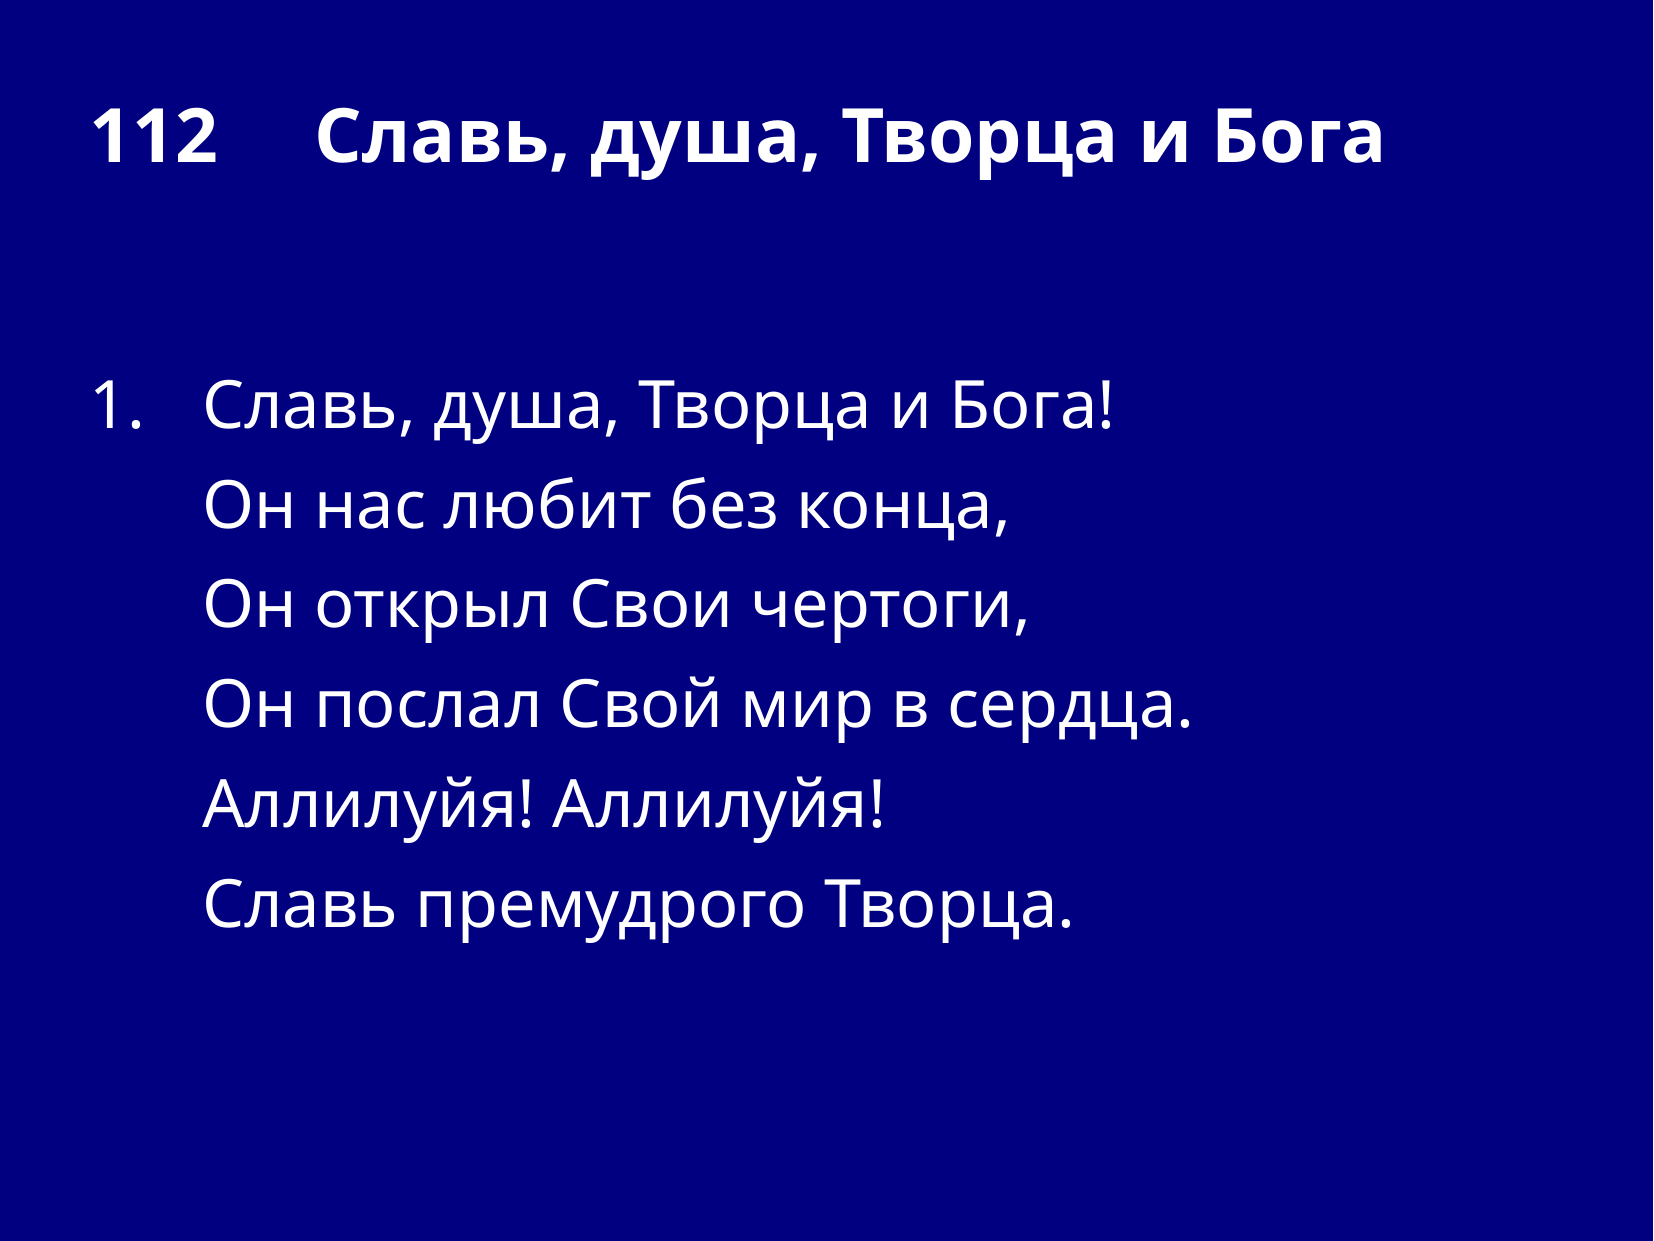

112	Славь, душа, Творца и Бога
1.	Славь, душа, Творца и Бога!
	Он нас любит без конца,
	Он открыл Свои чертоги,
	Он послал Свой мир в сердца.
	Аллилуйя! Аллилуйя!
	Славь премудрого Творца.